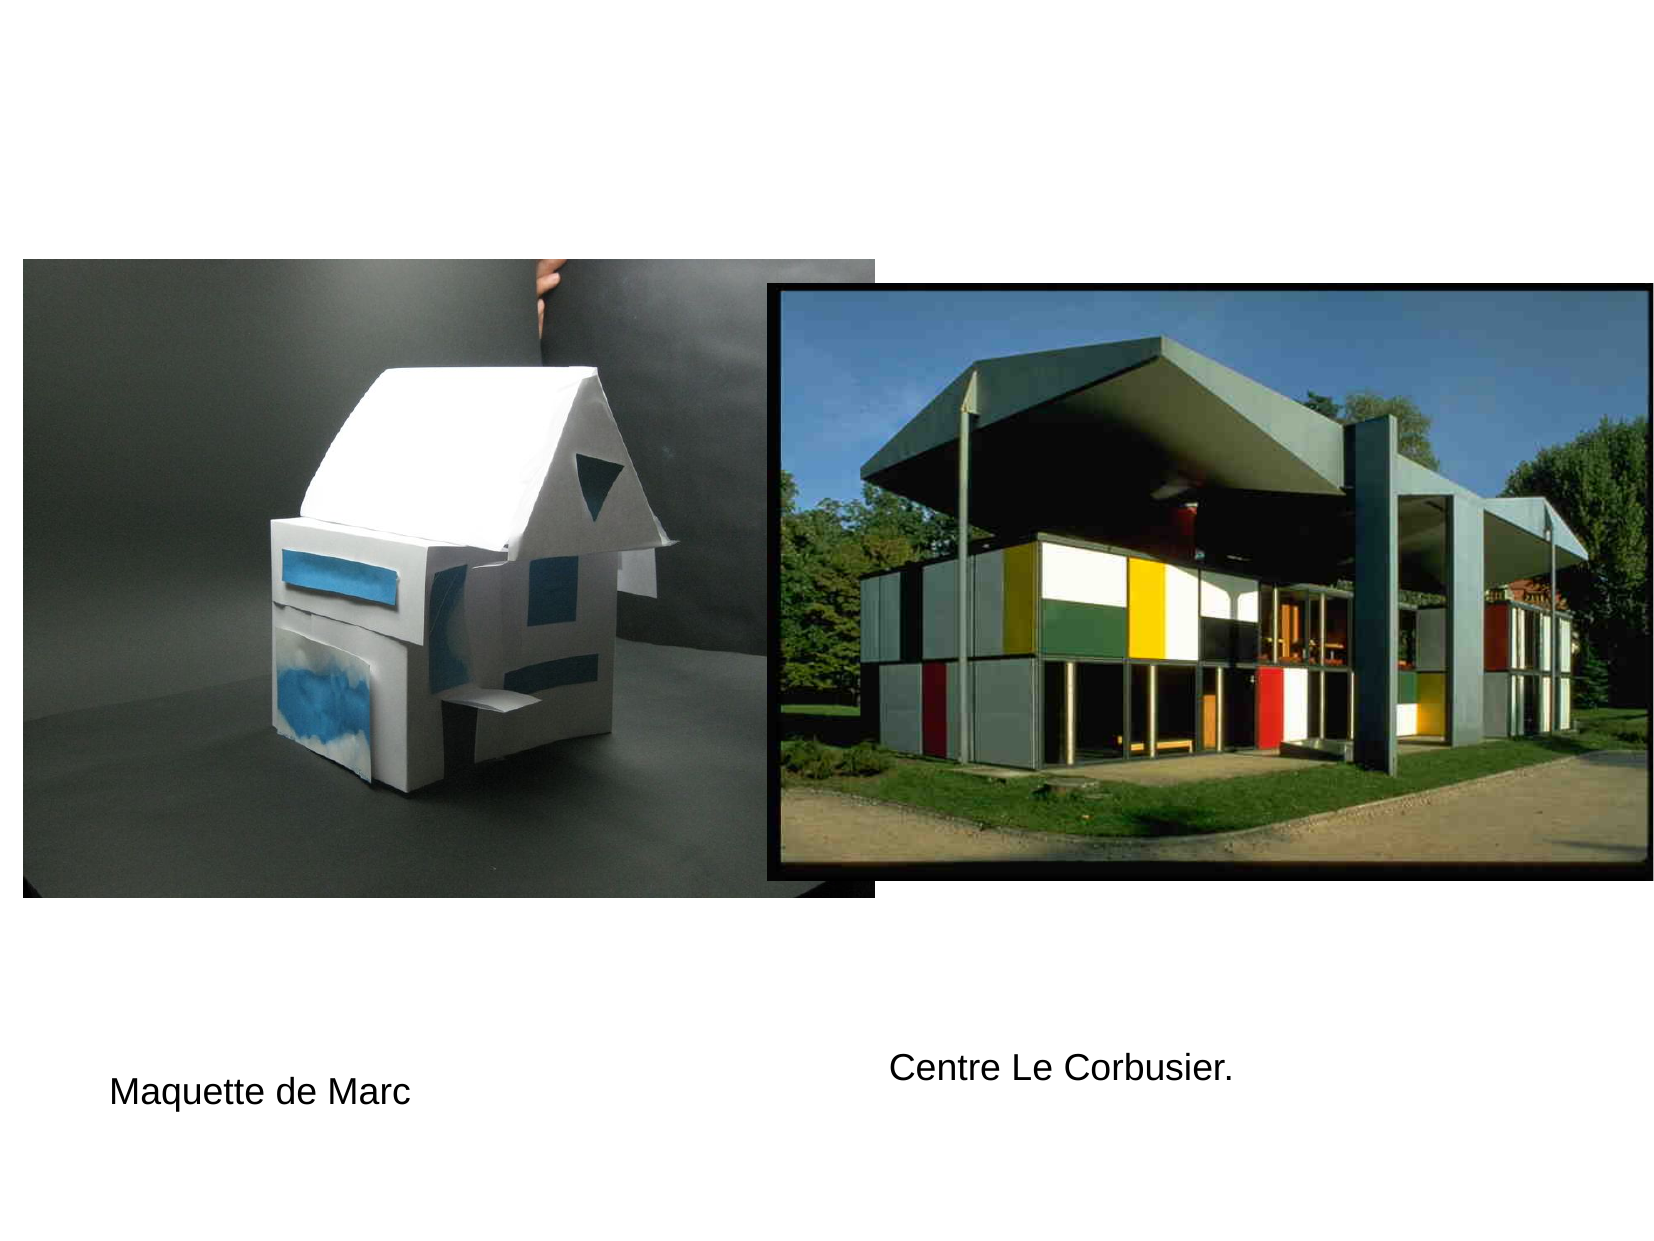

#
Centre Le Corbusier.
Maquette de Marc